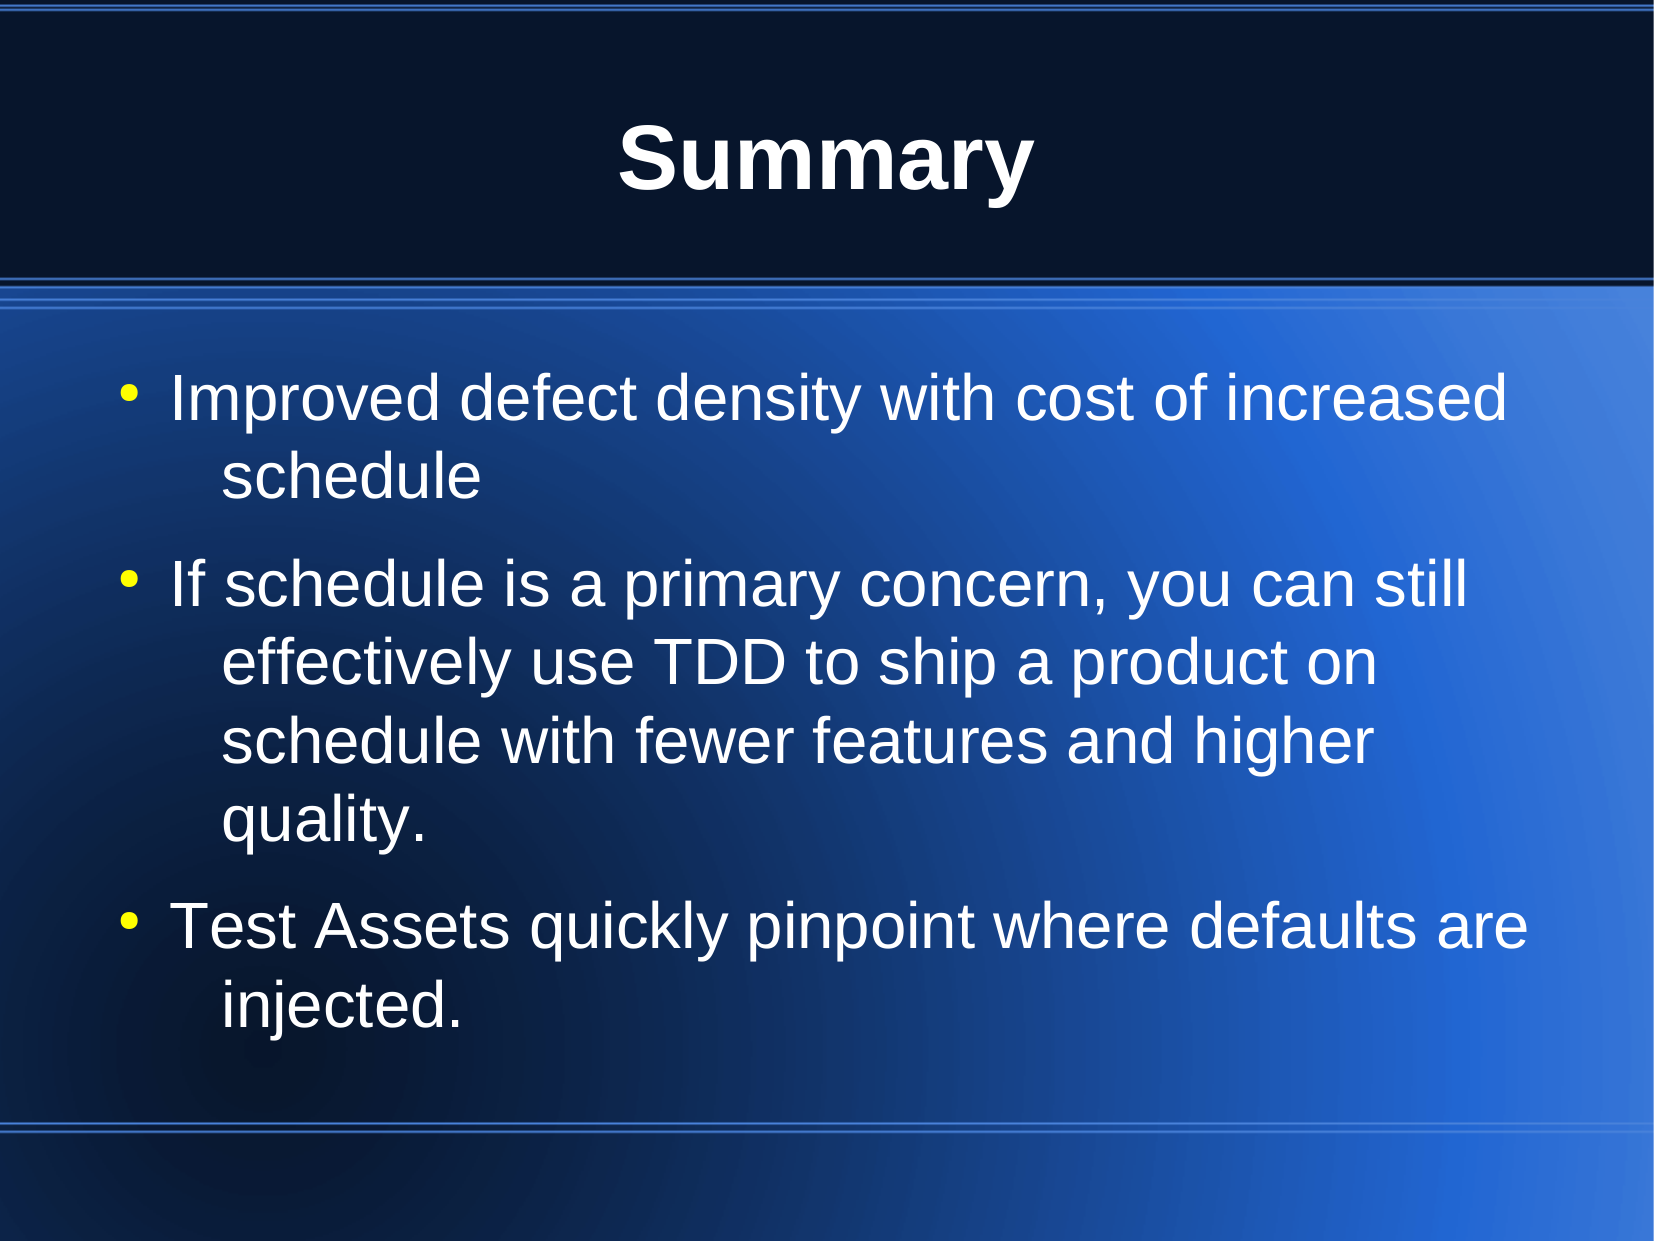

# Summary
Improved defect density with cost of increased schedule
If schedule is a primary concern, you can still effectively use TDD to ship a product on schedule with fewer features and higher quality.
Test Assets quickly pinpoint where defaults are injected.